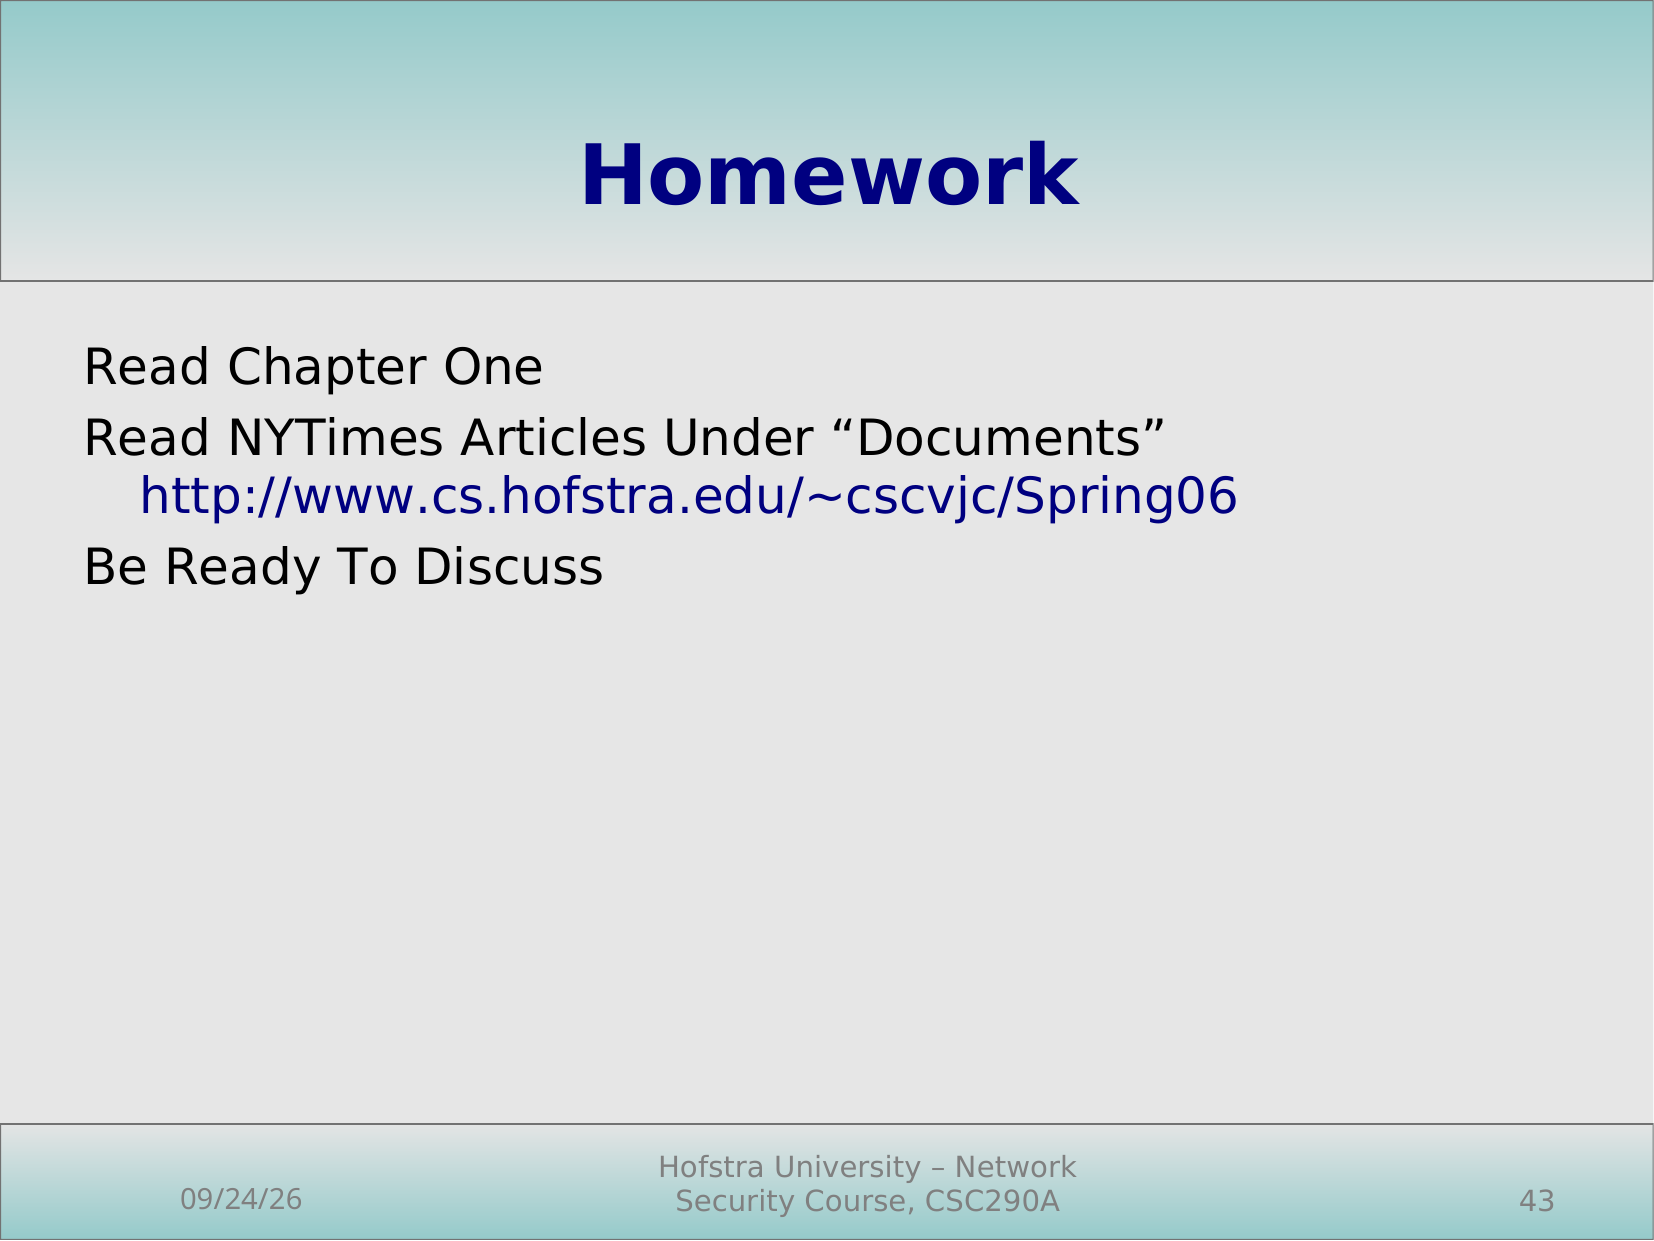

# Homework
Read Chapter One
Read NYTimes Articles Under “Documents”
http://www.cs.hofstra.edu/~cscvjc/Spring06
Be Ready To Discuss
43